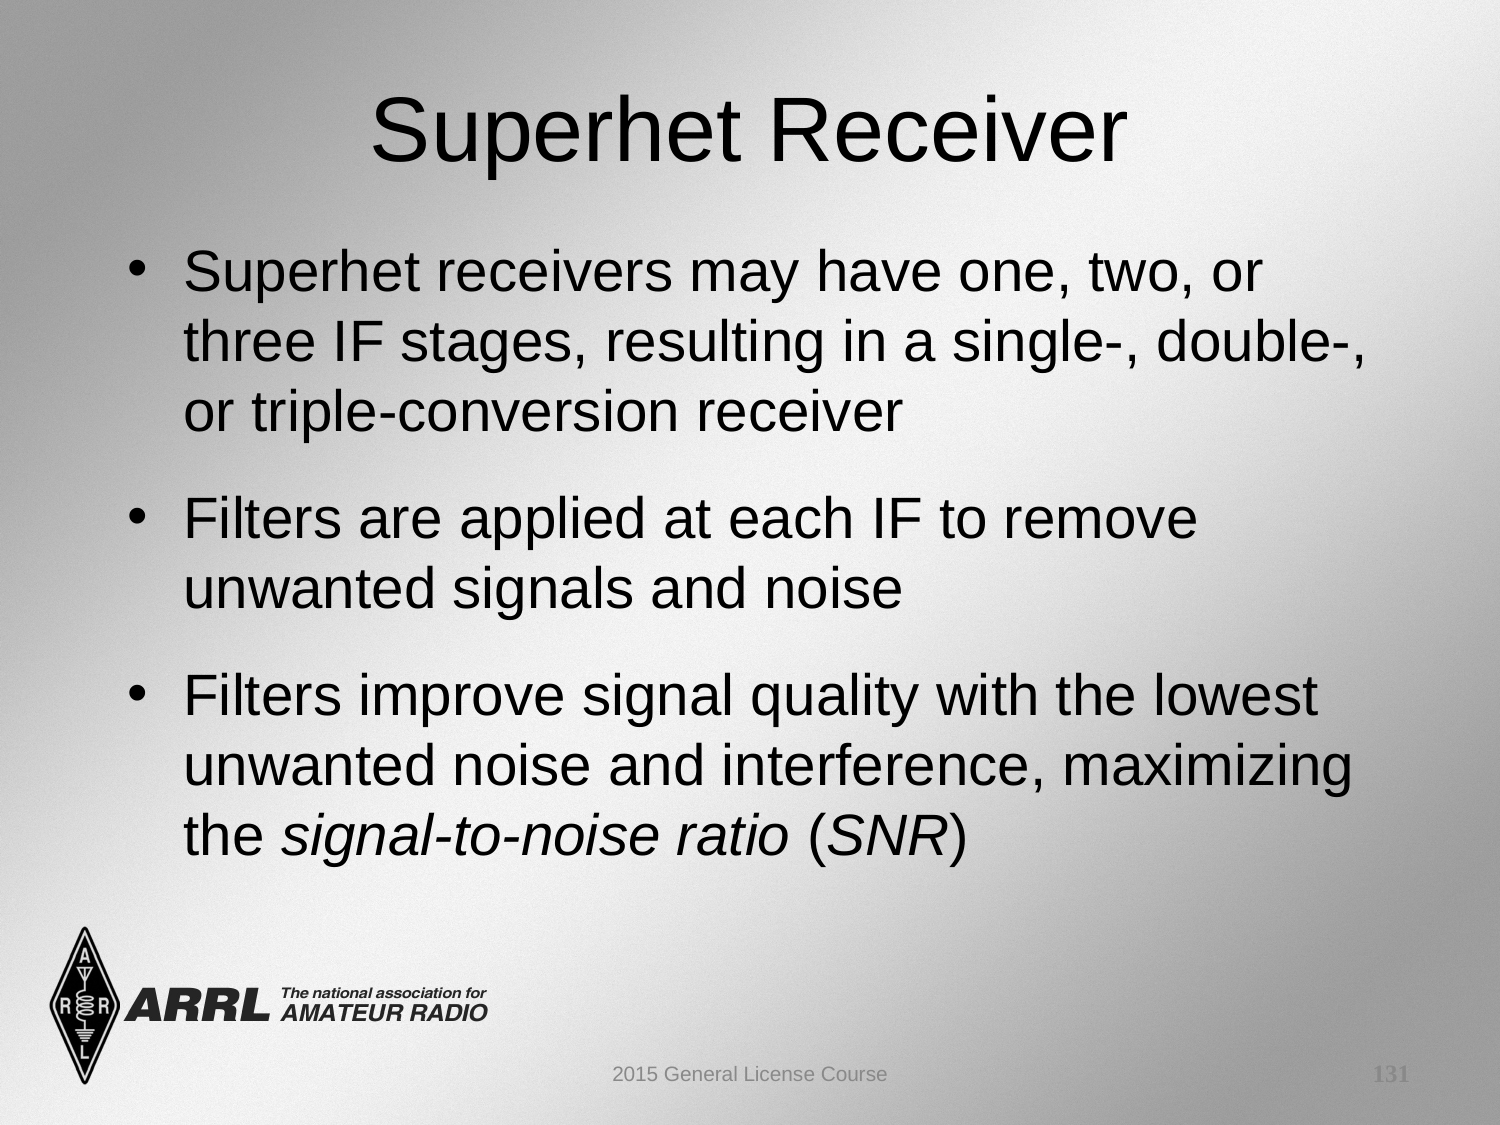

Superhet Receiver
Superhet receivers may have one, two, or three IF stages, resulting in a single-, double-, or triple-conversion receiver
Filters are applied at each IF to remove unwanted signals and noise
Filters improve signal quality with the lowest unwanted noise and interference, maximizing the signal-to-noise ratio (SNR)
2015 General License Course